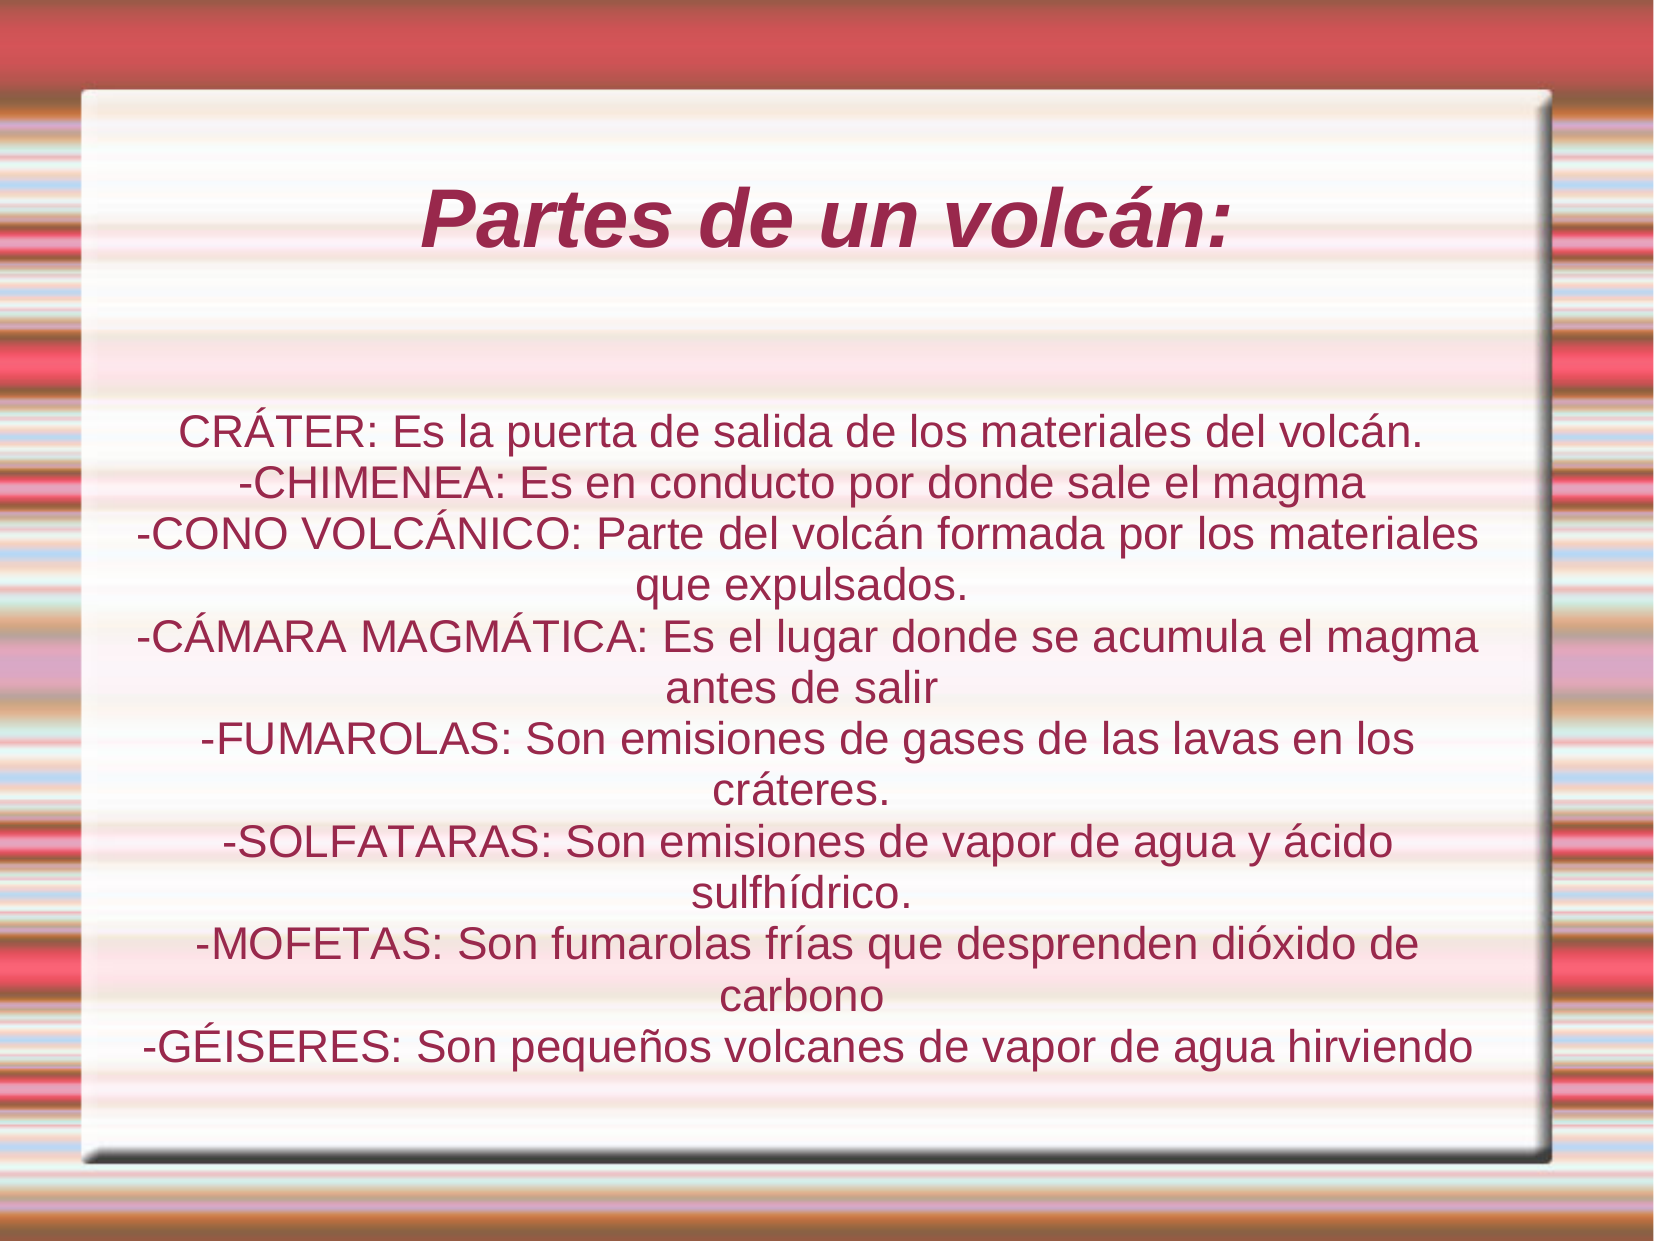

# Partes de un volcán:
CRÁTER: Es la puerta de salida de los materiales del volcán.
-CHIMENEA: Es en conducto por donde sale el magma
-CONO VOLCÁNICO: Parte del volcán formada por los materiales que expulsados.
-CÁMARA MAGMÁTICA: Es el lugar donde se acumula el magma antes de salir
-FUMAROLAS: Son emisiones de gases de las lavas en los cráteres.
-SOLFATARAS: Son emisiones de vapor de agua y ácido sulfhídrico.
-MOFETAS: Son fumarolas frías que desprenden dióxido de carbono
-GÉISERES: Son pequeños volcanes de vapor de agua hirviendo